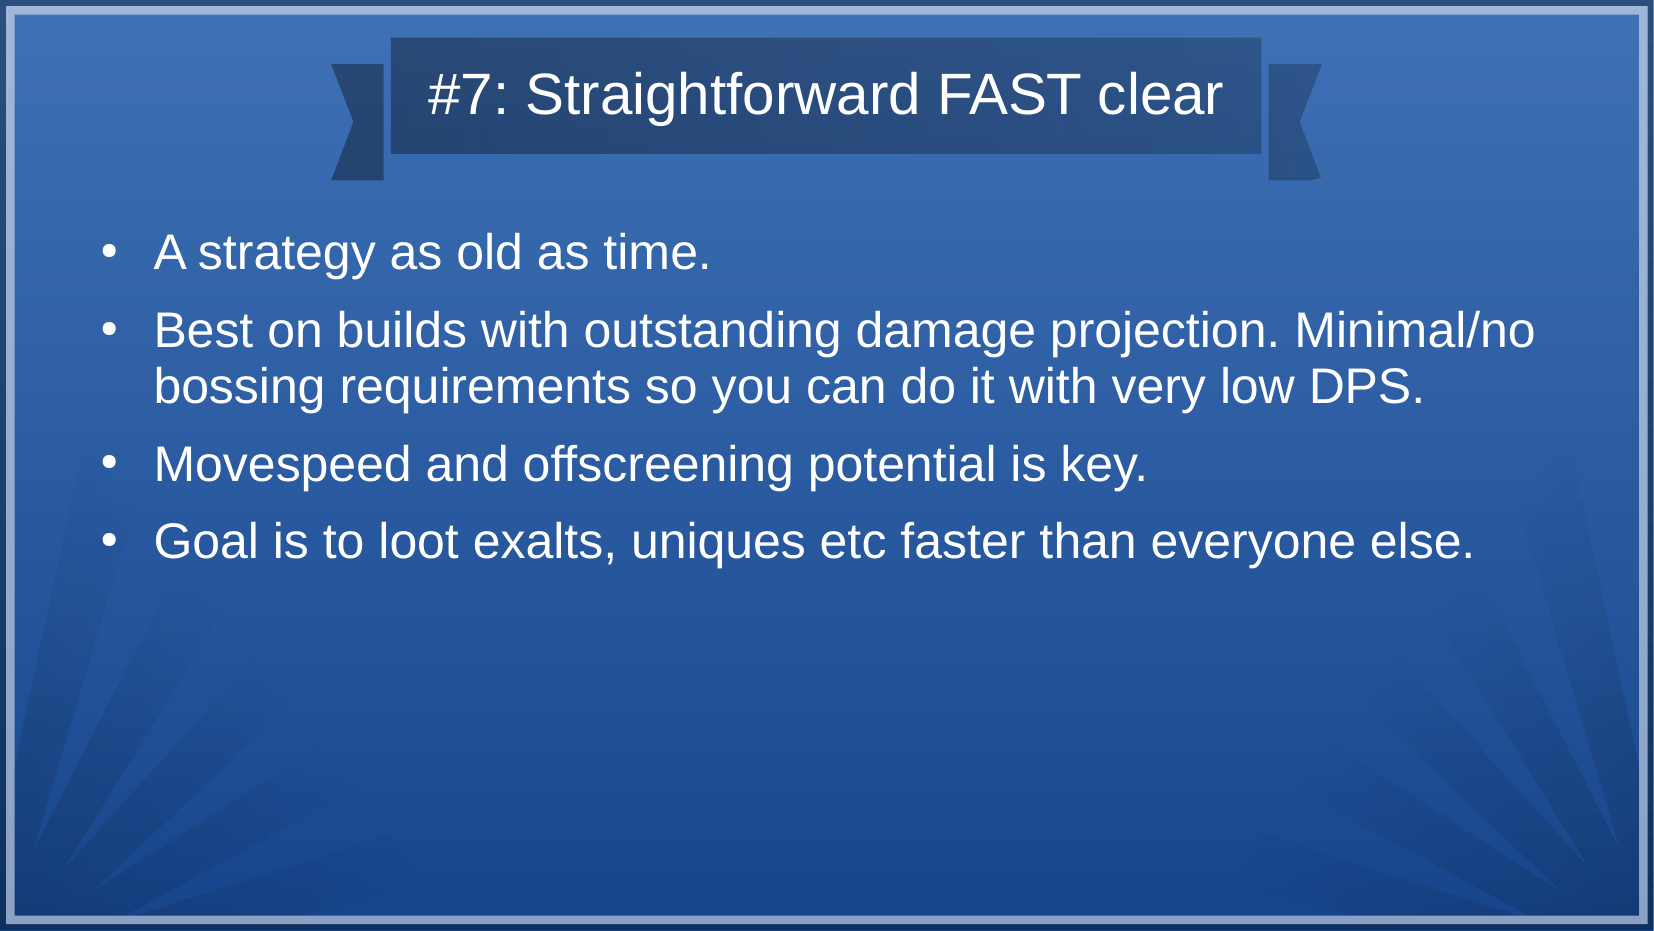

# #7: Straightforward FAST clear
A strategy as old as time.
Best on builds with outstanding damage projection. Minimal/no bossing requirements so you can do it with very low DPS.
Movespeed and offscreening potential is key.
Goal is to loot exalts, uniques etc faster than everyone else.